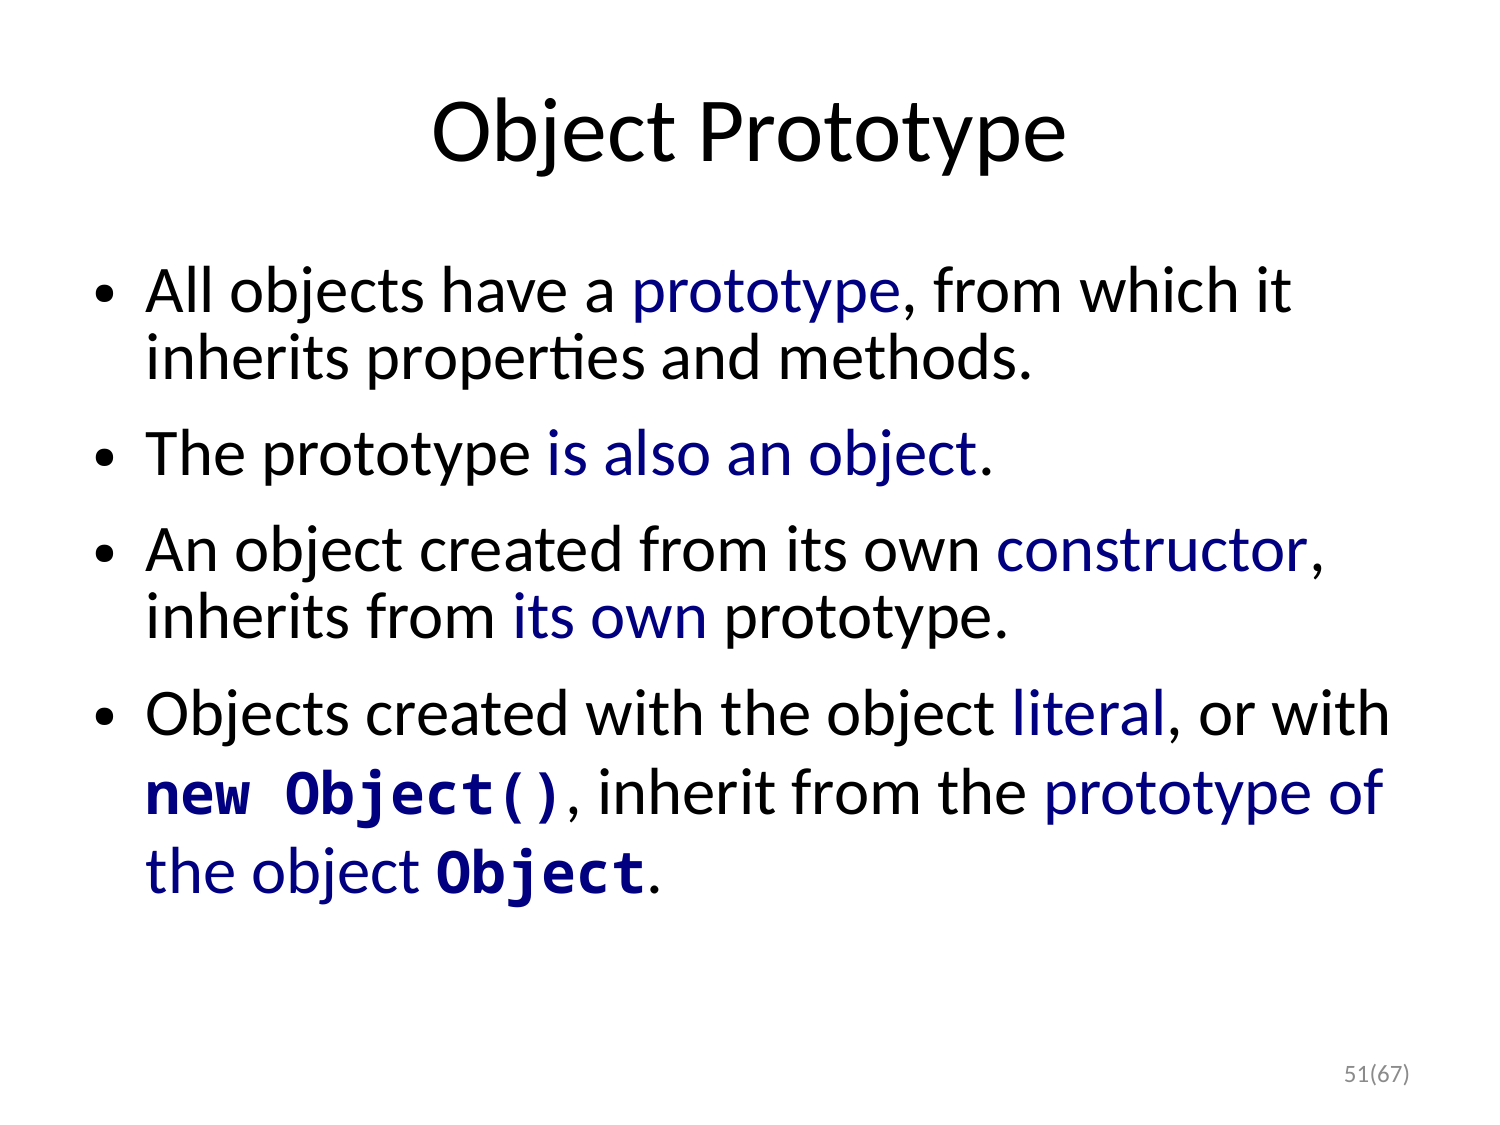

# Object Prototype
All objects have a prototype, from which it inherits properties and methods.
The prototype is also an object.
An object created from its own constructor, inherits from its own prototype.
Objects created with the object literal, or with new Object(), inherit from the prototype of the object Object.
51